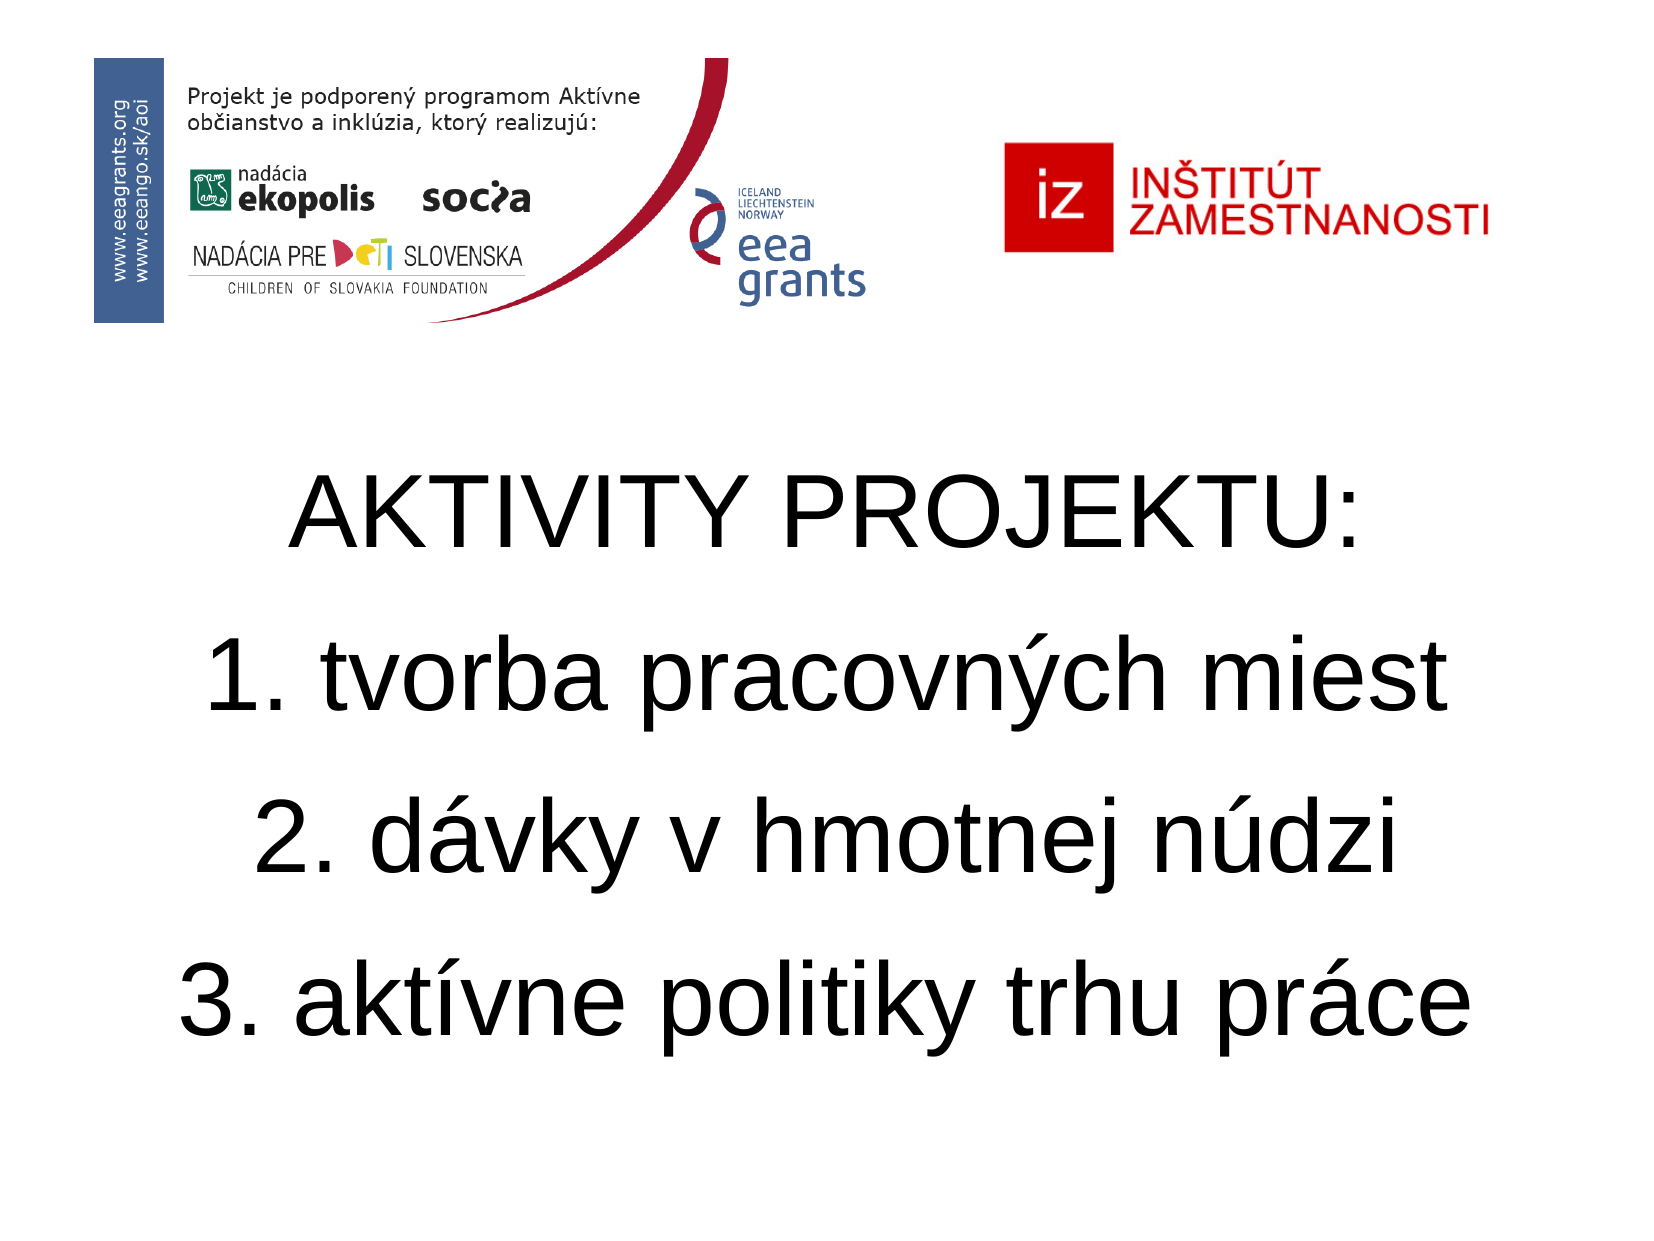

# AKTIVITY PROJEKTU:
1. tvorba pracovných miest
2. dávky v hmotnej núdzi
3. aktívne politiky trhu práce